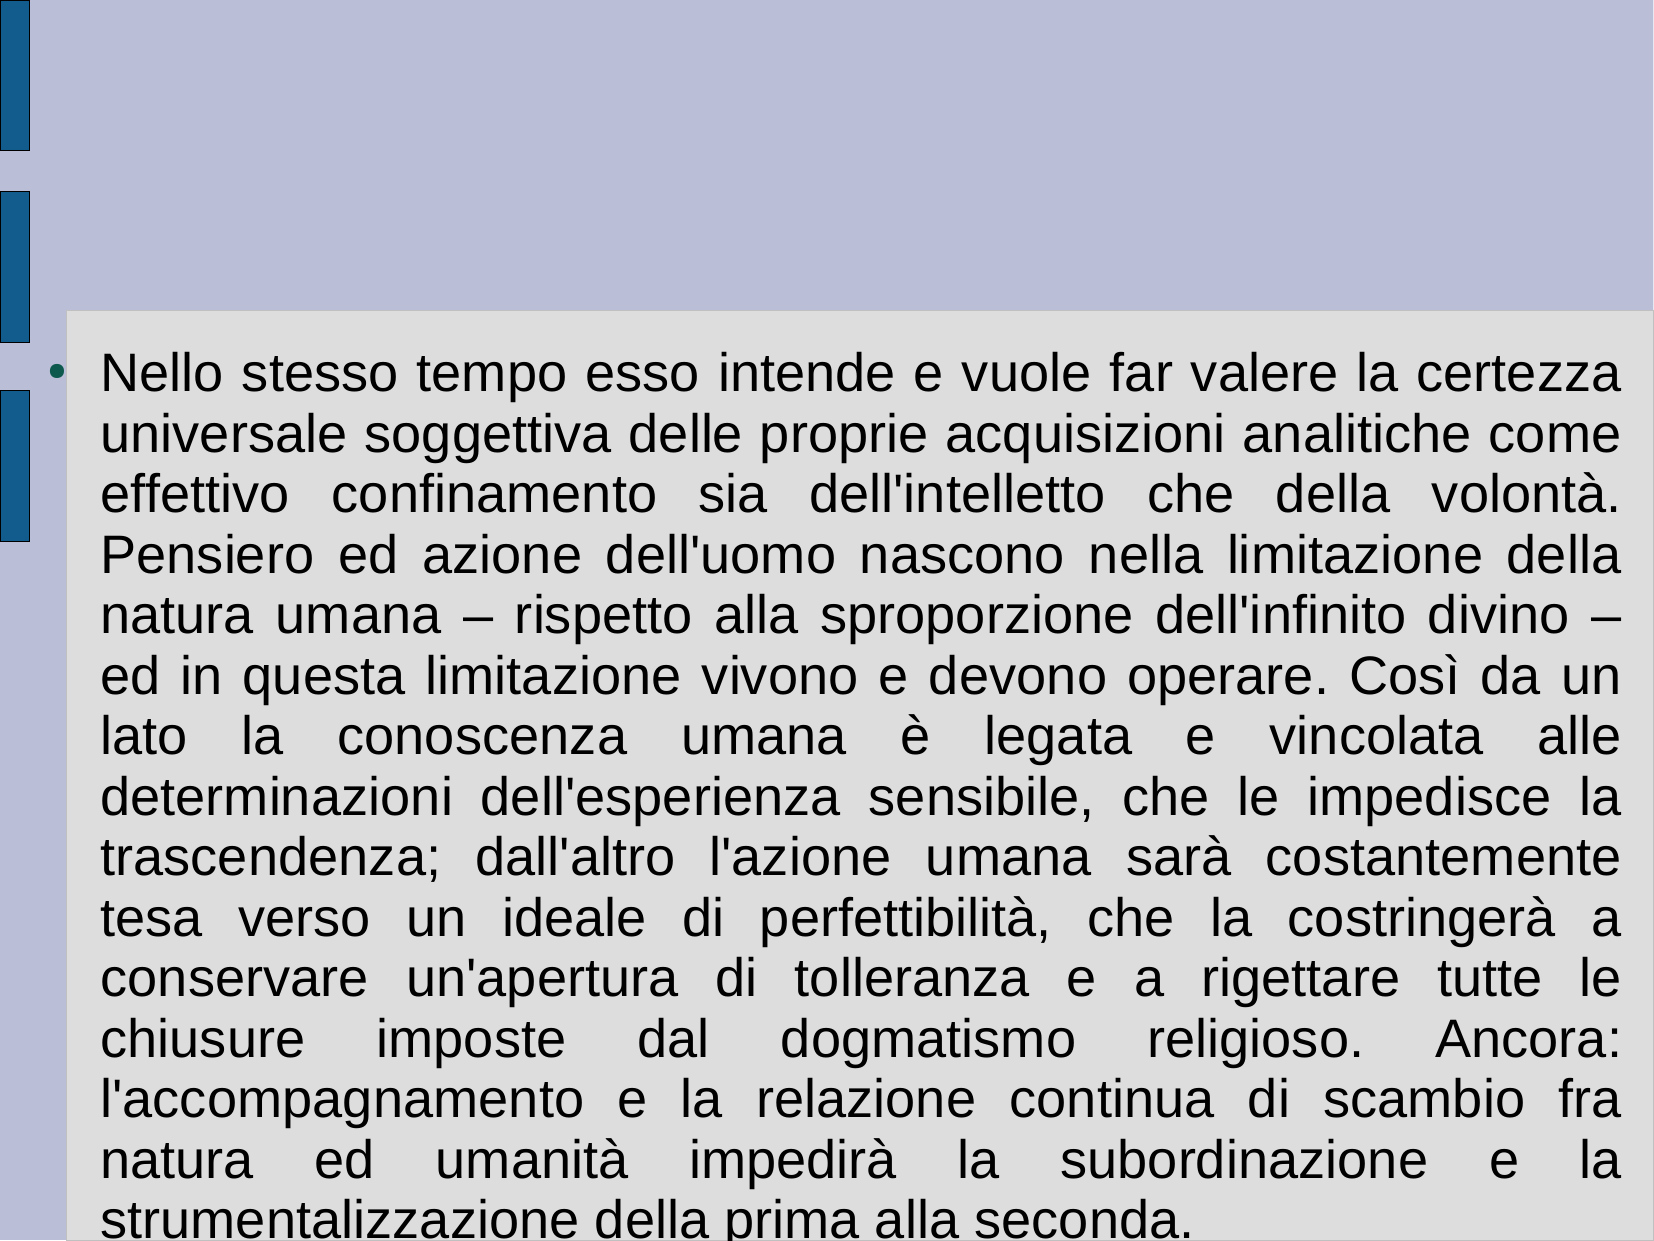

#
Nello stesso tempo esso intende e vuole far valere la certezza universale soggettiva delle proprie acquisizioni analitiche come effettivo confinamento sia dell'intelletto che della volontà. Pensiero ed azione dell'uomo nascono nella limitazione della natura umana – rispetto alla sproporzione dell'infinito divino – ed in questa limitazione vivono e devono operare. Così da un lato la conoscenza umana è legata e vincolata alle determinazioni dell'esperienza sensibile, che le impedisce la trascendenza; dall'altro l'azione umana sarà costantemente tesa verso un ideale di perfettibilità, che la costringerà a conservare un'apertura di tolleranza e a rigettare tutte le chiusure imposte dal dogmatismo religioso. Ancora: l'accompagnamento e la relazione continua di scambio fra natura ed umanità impedirà la subordinazione e la strumentalizzazione della prima alla seconda.